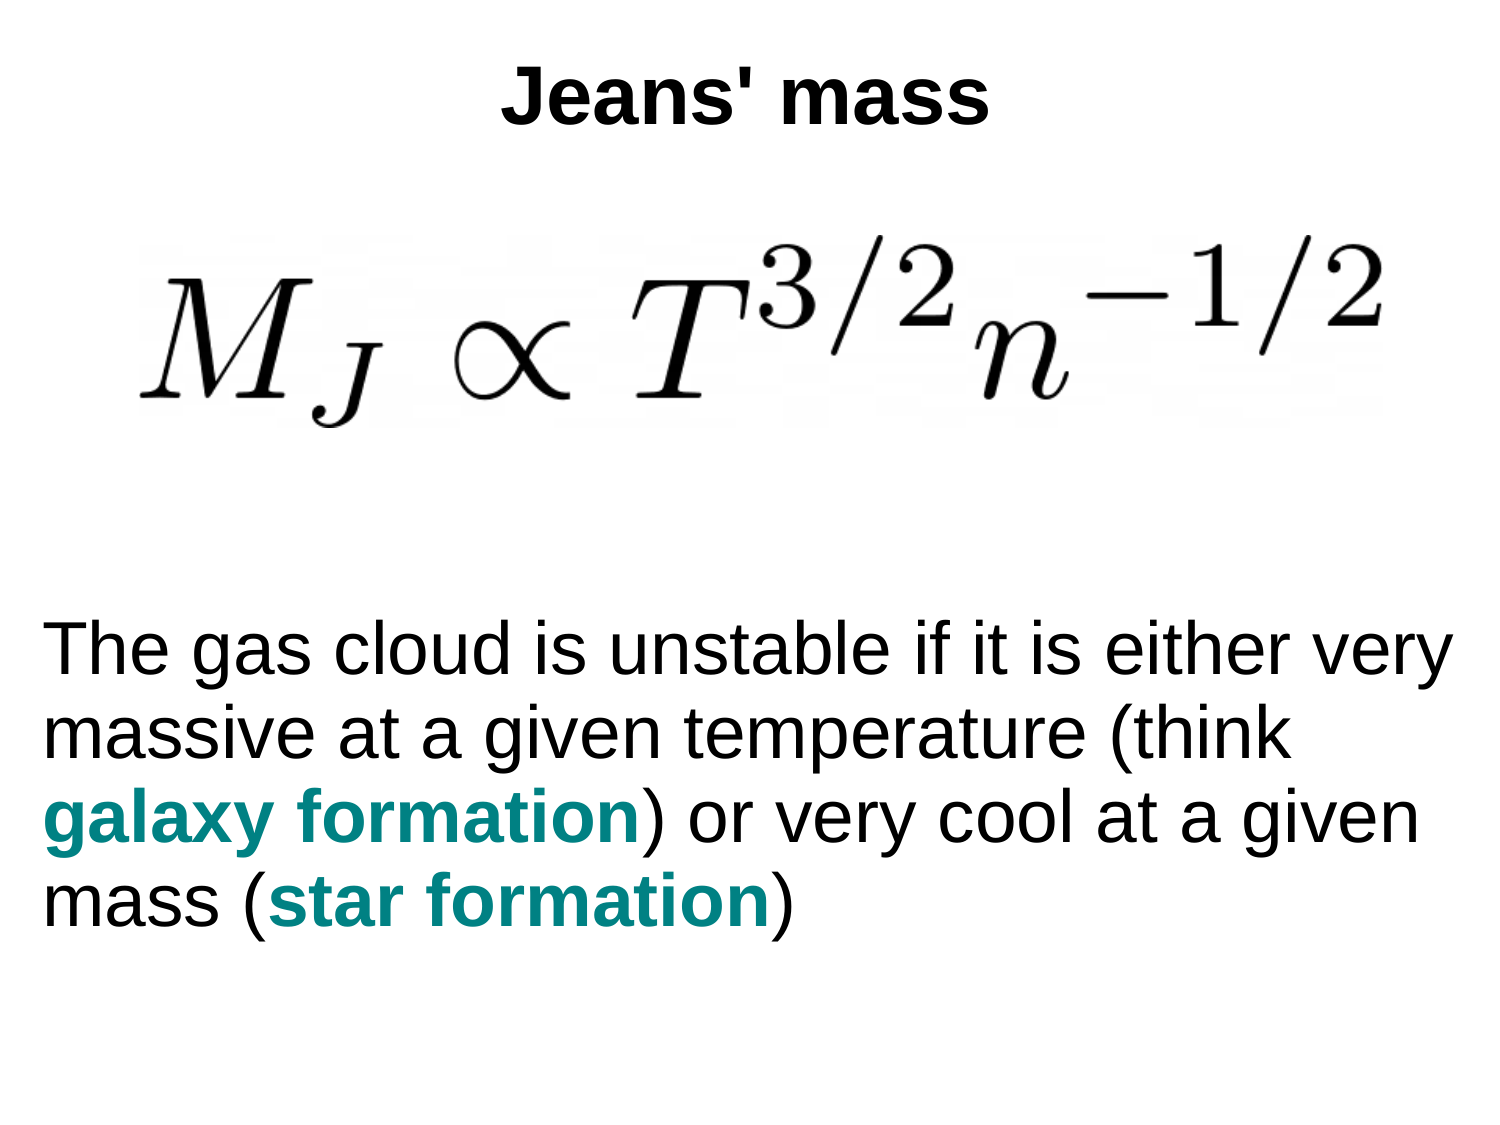

Jeans' mass
The gas cloud is unstable if it is either very massive at a given temperature (think galaxy formation) or very cool at a given mass (star formation)